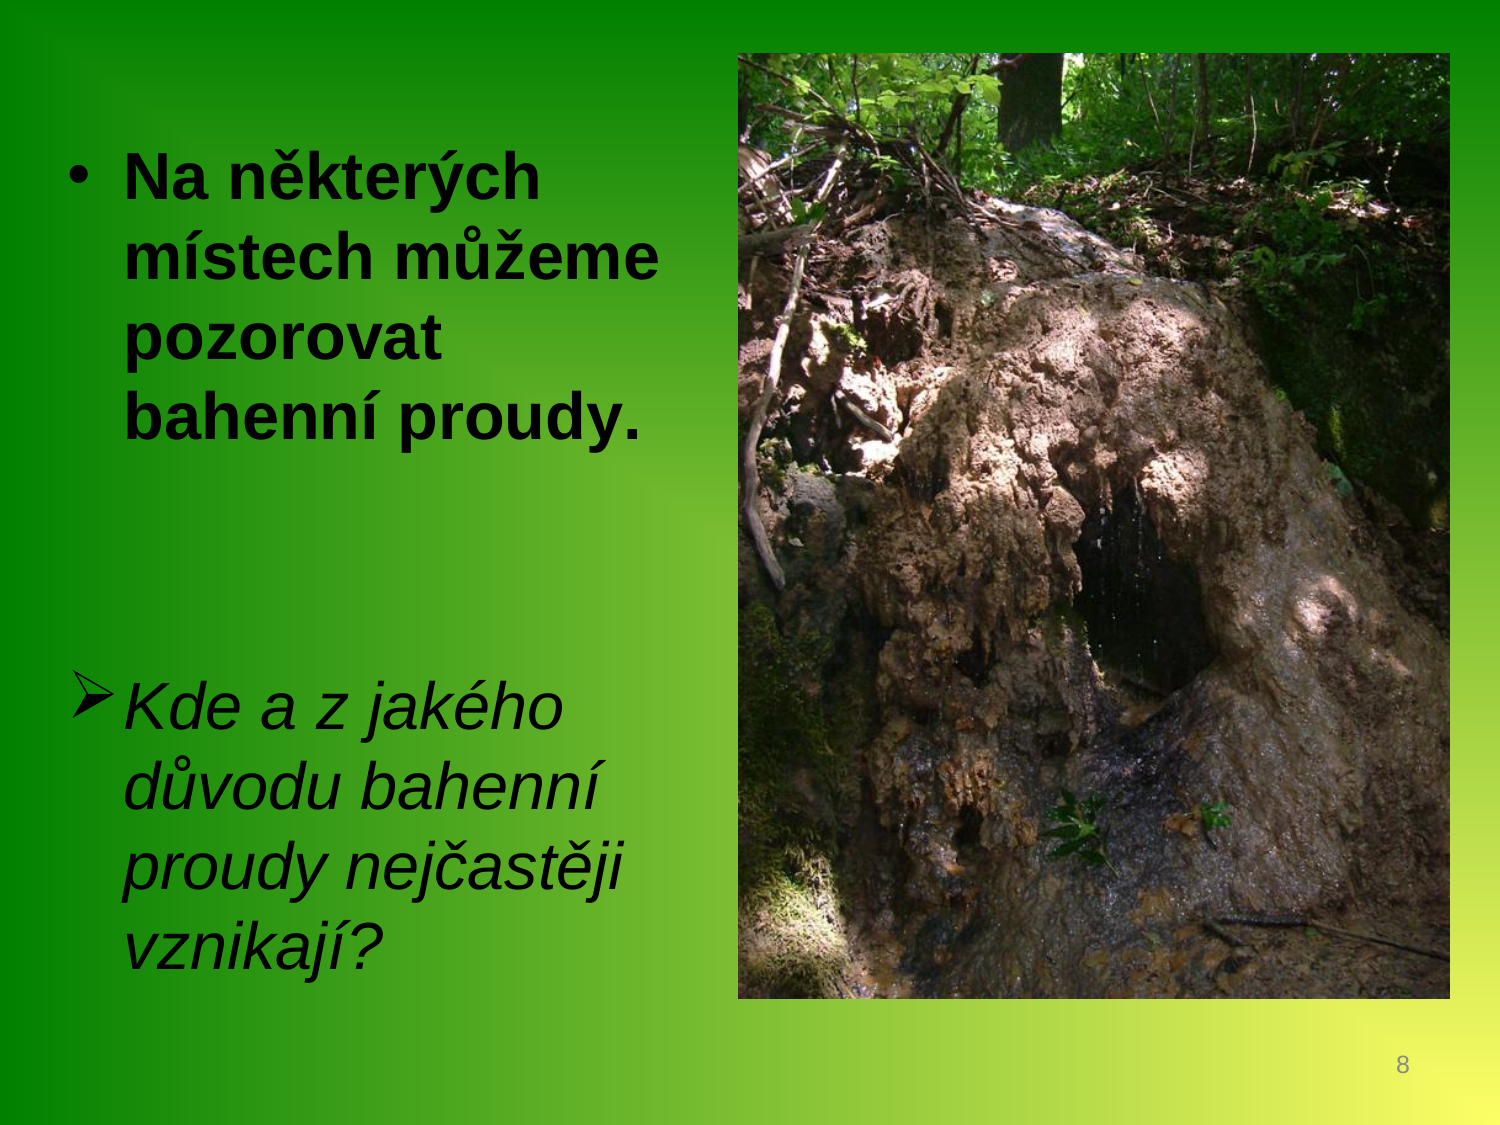

Na některých místech můžeme pozorovat bahenní proudy.
Kde a z jakého důvodu bahenní proudy nejčastěji vznikají?